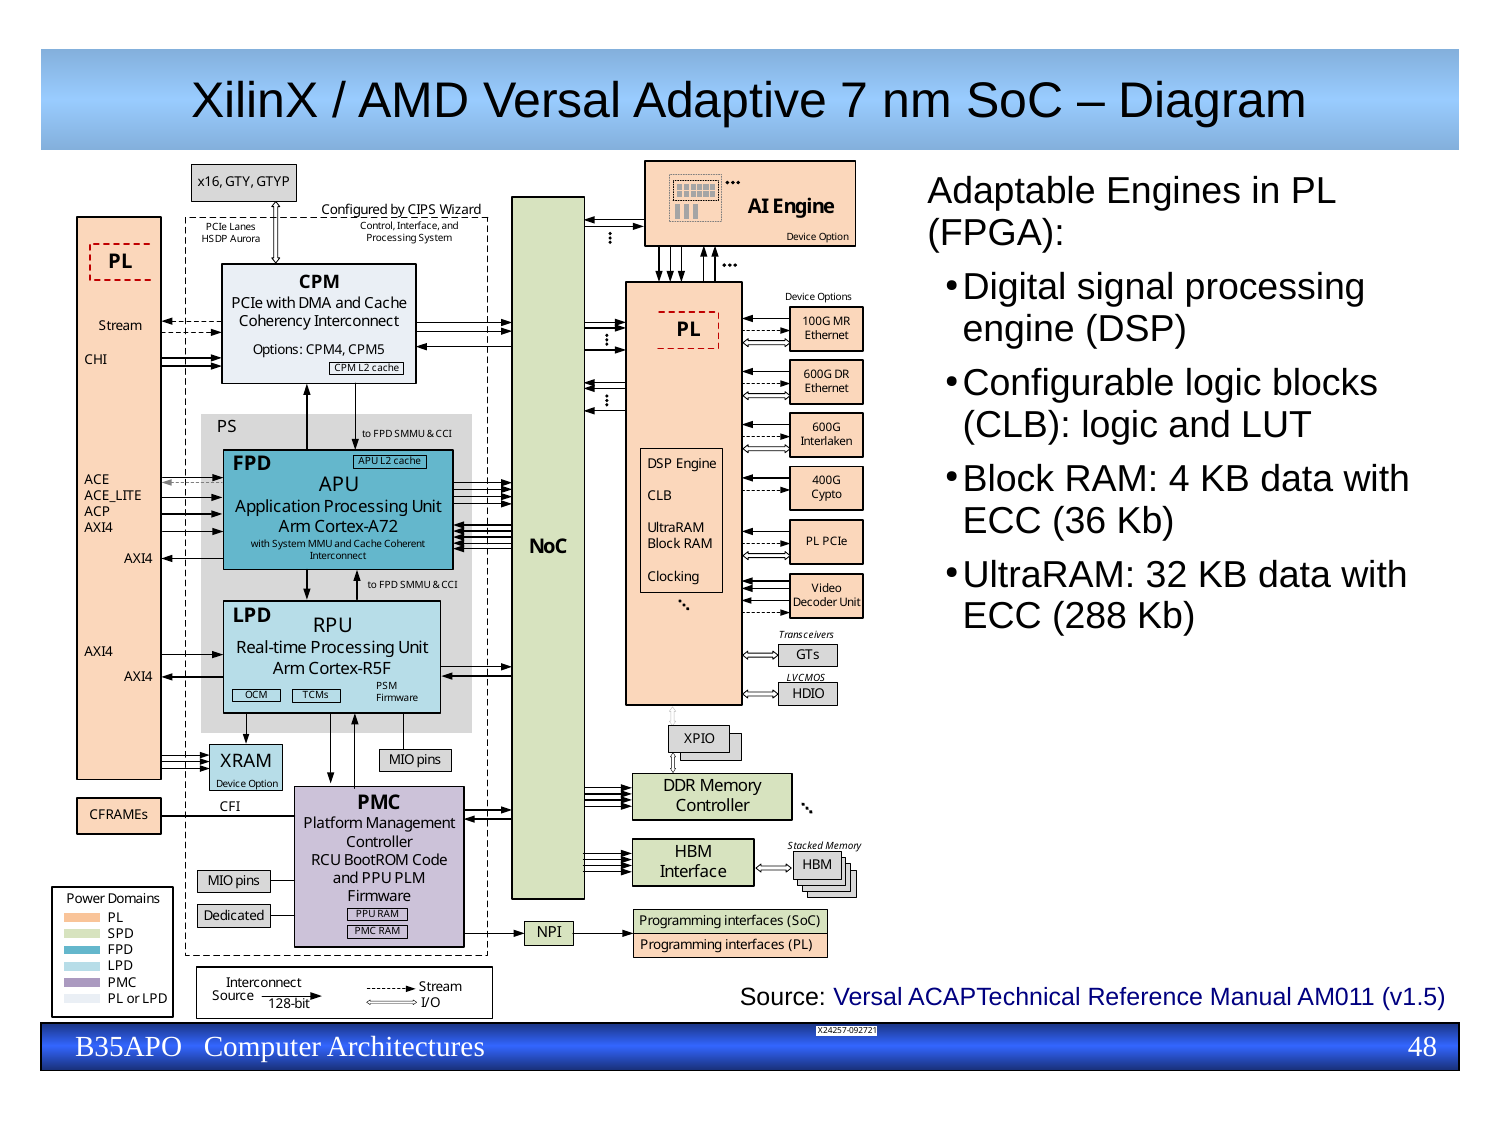

# XilinX / AMD Versal Adaptive 7 nm SoC – Diagram
Adaptable Engines in PL (FPGA):
Digital signal processing engine (DSP)
Configurable logic blocks (CLB): logic and LUT
Block RAM: 4 KB data with ECC (36 Kb)
UltraRAM: 32 KB data with ECC (288 Kb)
Source: Versal ACAPTechnical Reference Manual AM011 (v1.5)
B35APO Computer Architectures
48